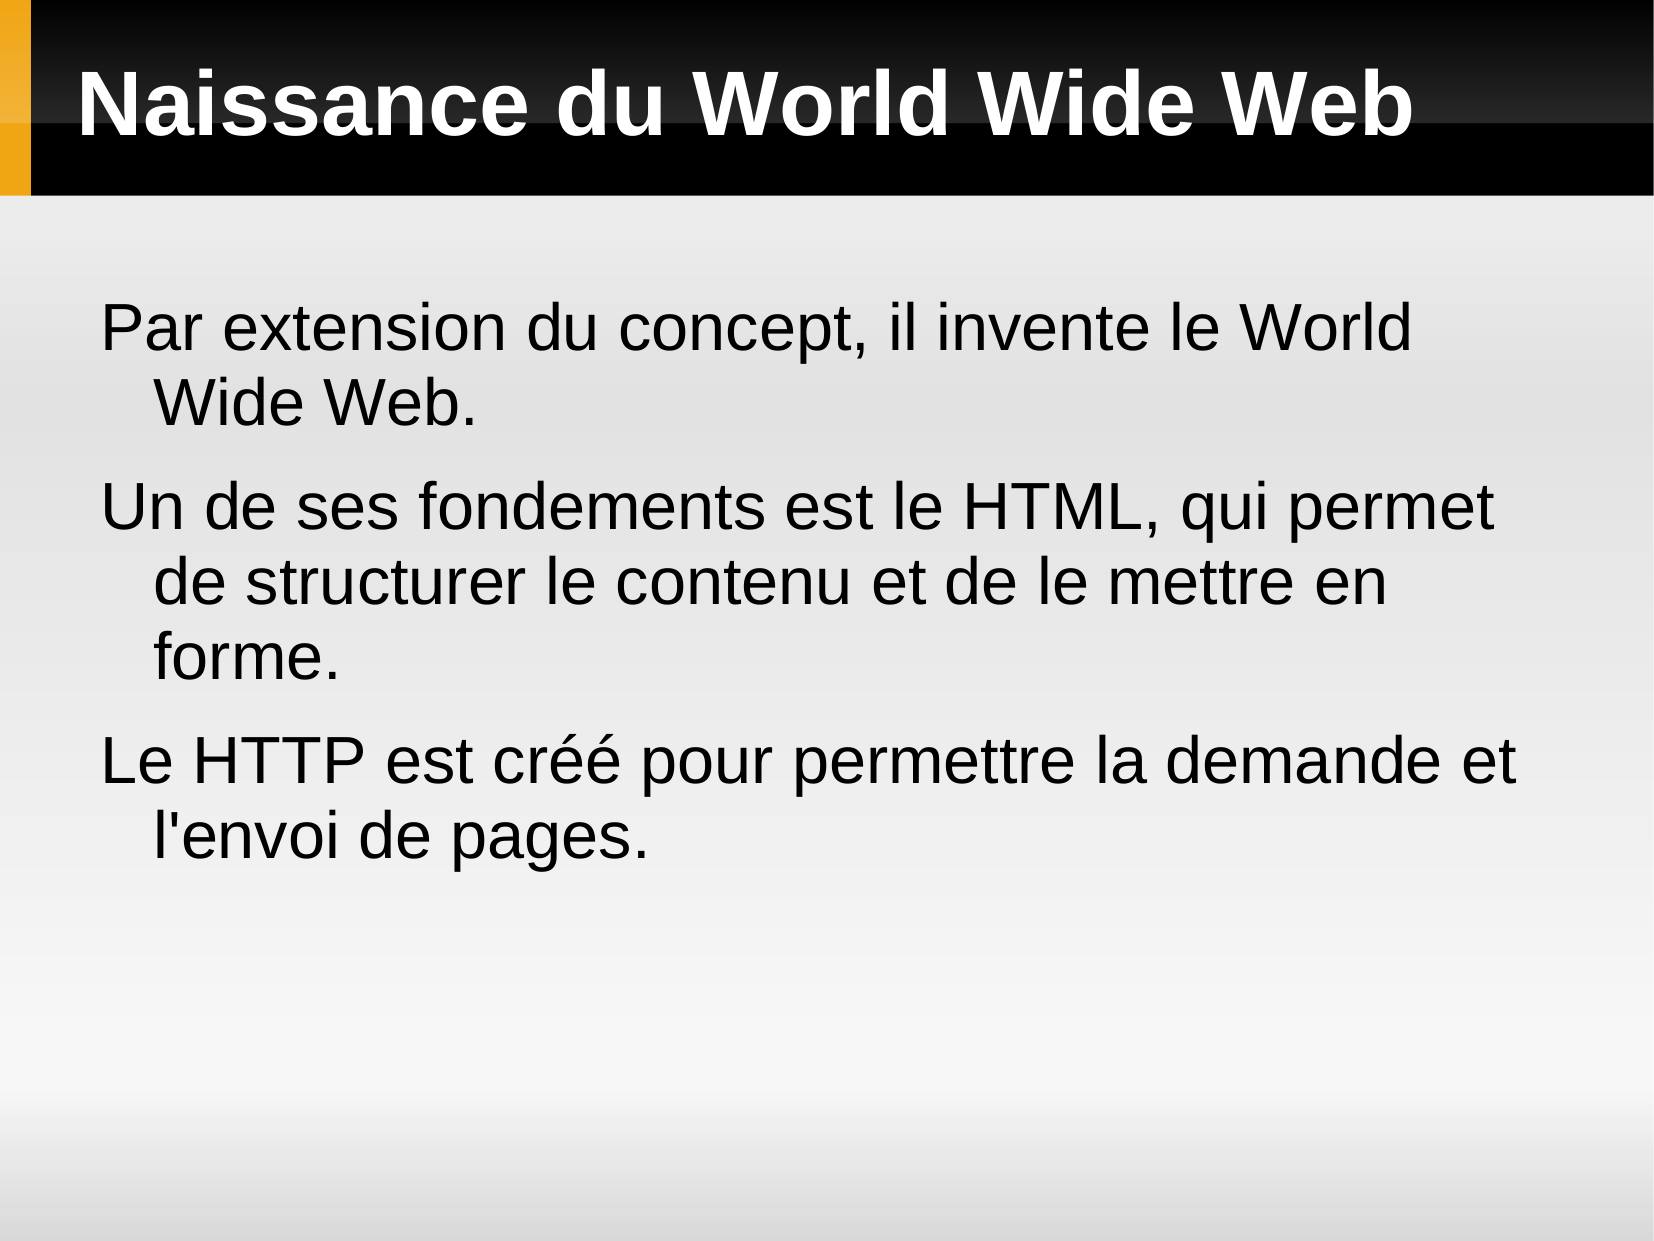

# Naissance du World Wide Web
Par extension du concept, il invente le World Wide Web.
Un de ses fondements est le HTML, qui permet de structurer le contenu et de le mettre en forme.
Le HTTP est créé pour permettre la demande et l'envoi de pages.